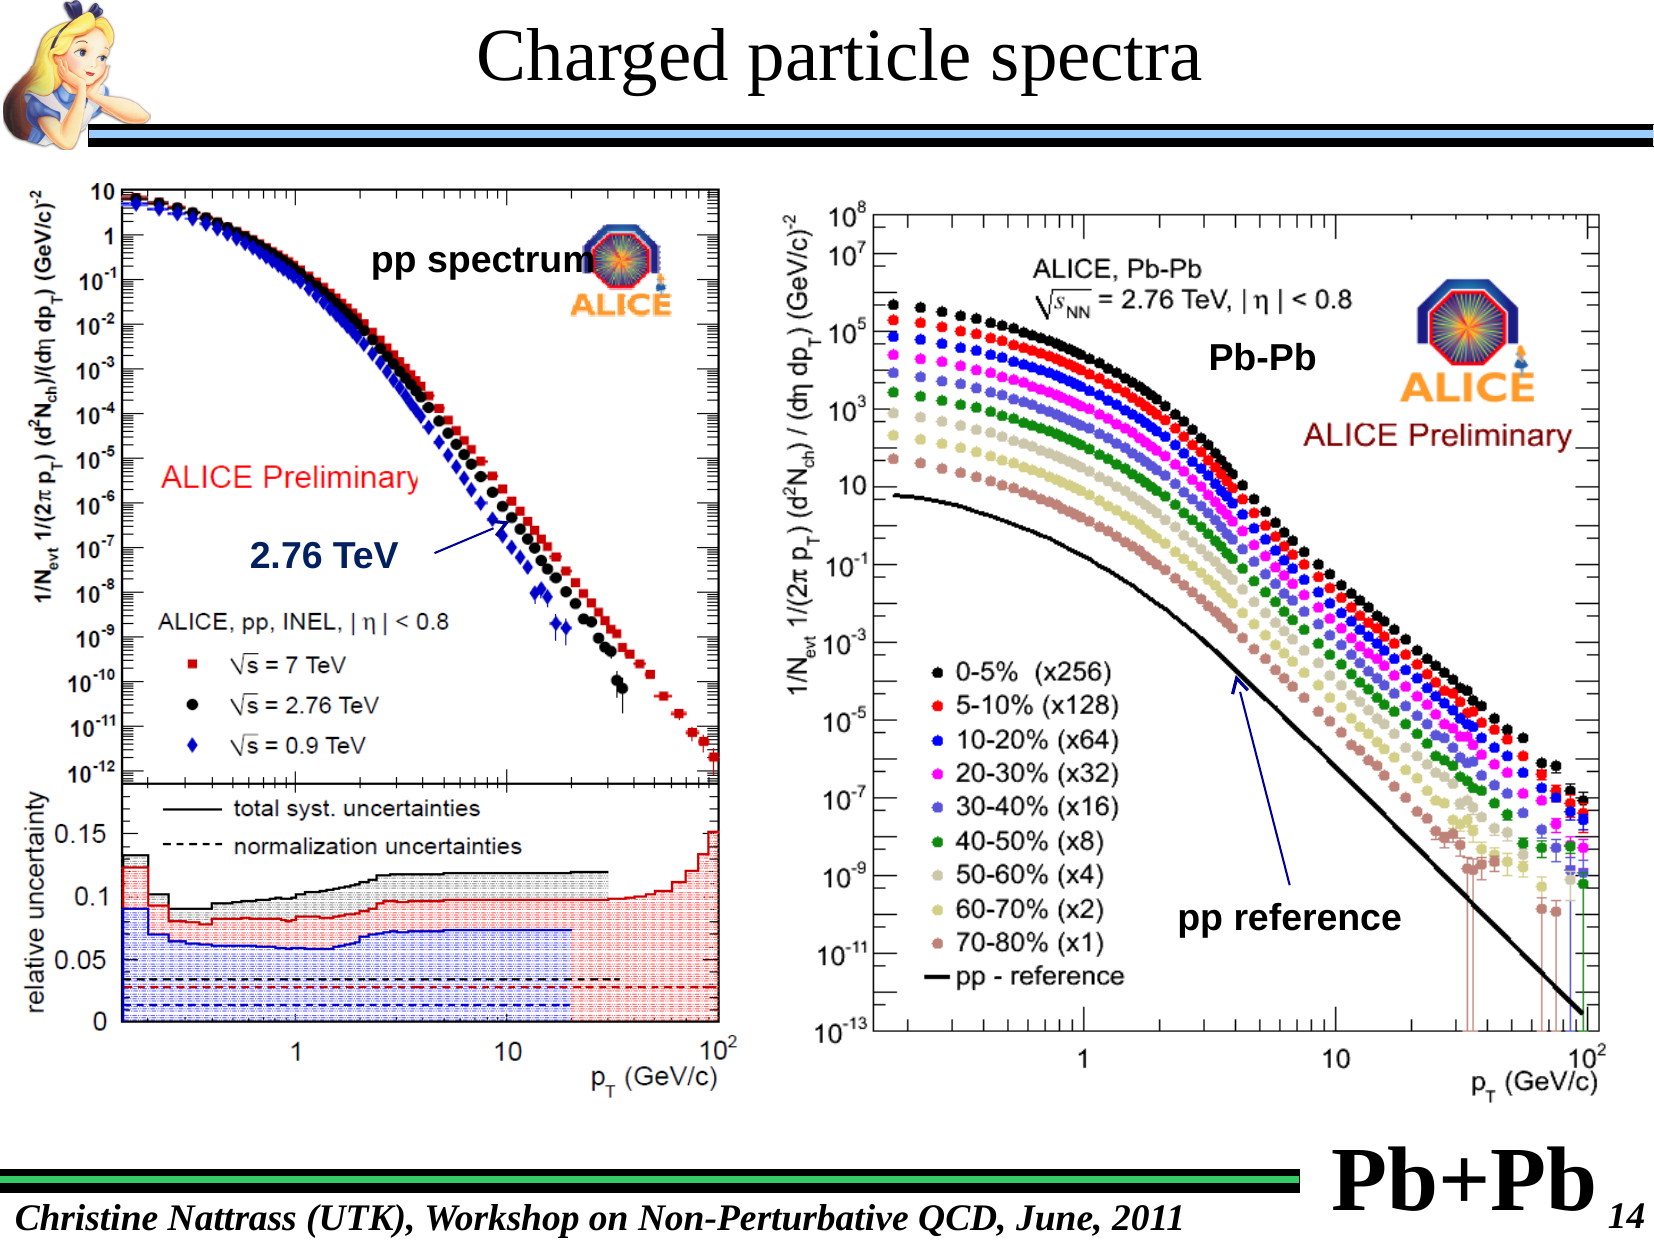

# Charged particle spectra
 Pb-Pb
pp reference
 pp spectrum
2.76 TeV
Pb+Pb